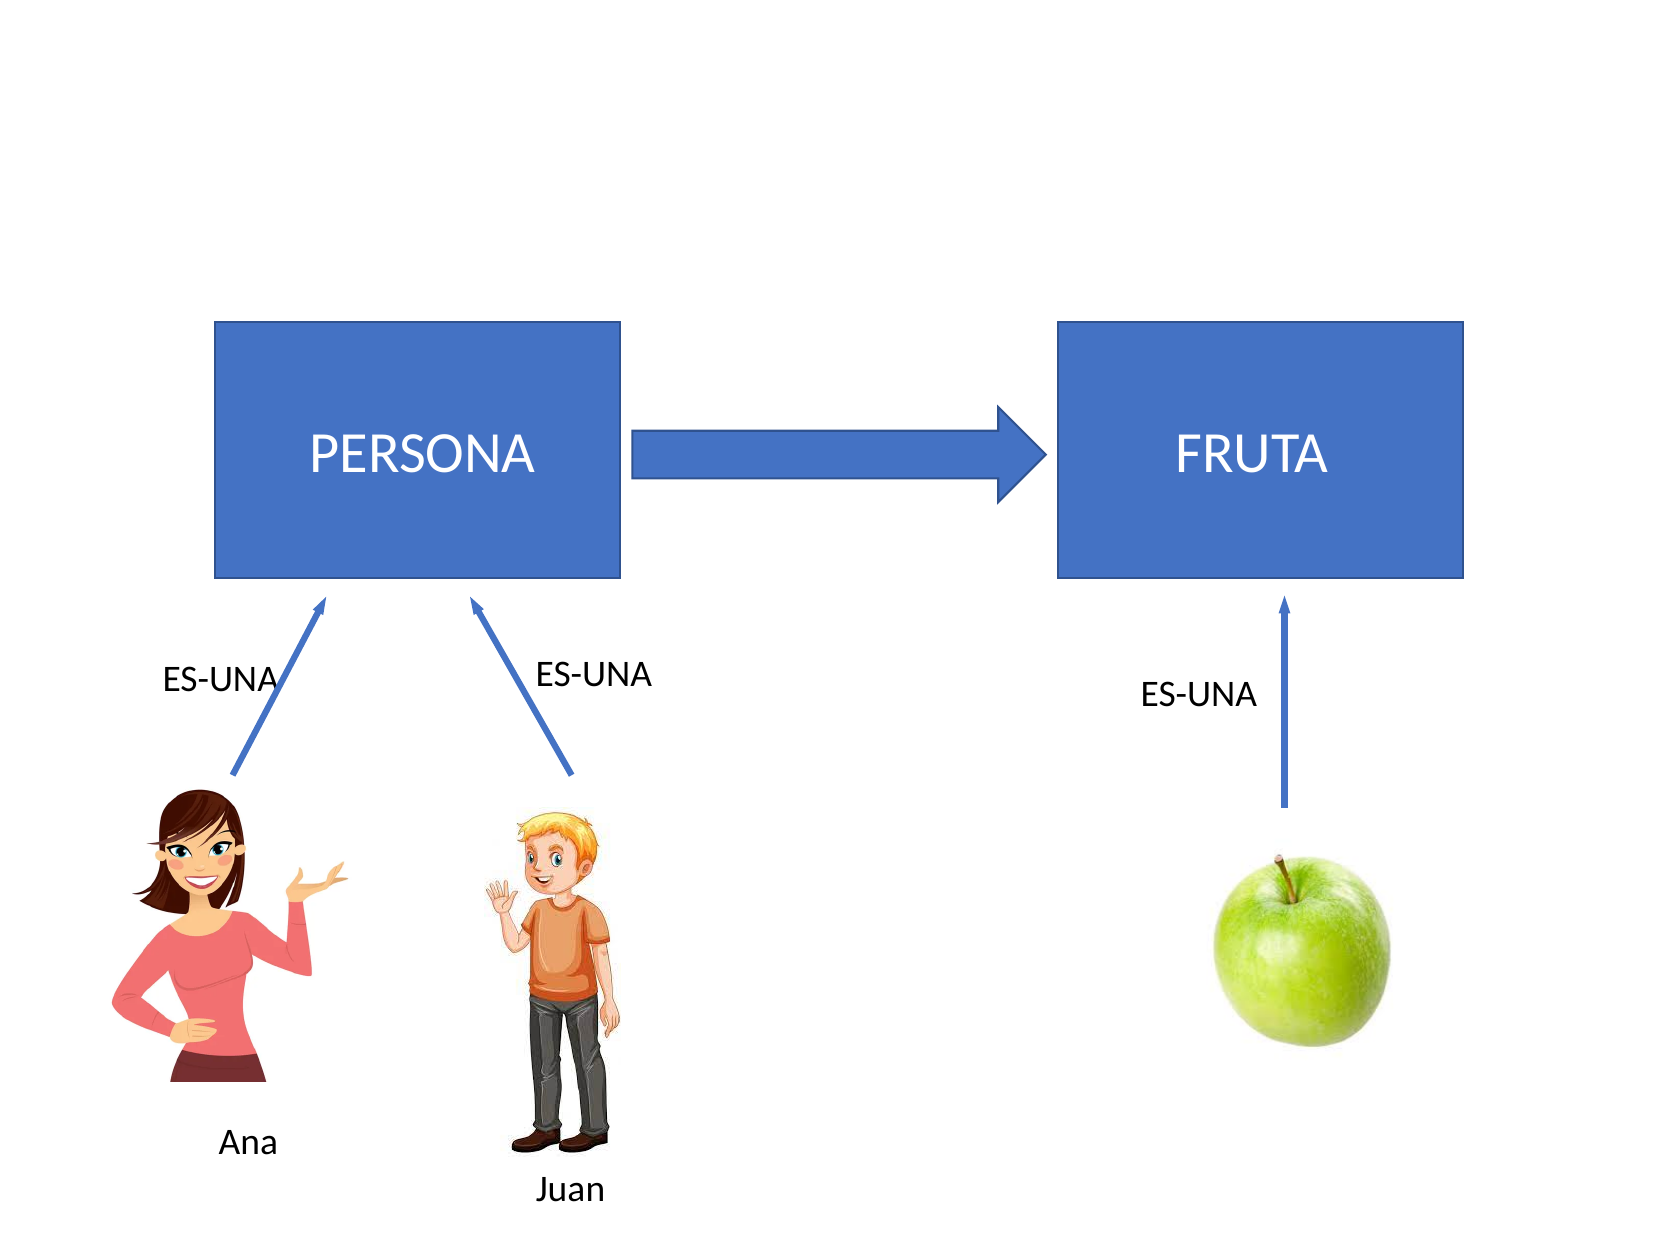

PERSONA
Come
FRUTA
ES-UNA
ES-UNA
ES-UNA
Ana
Juan